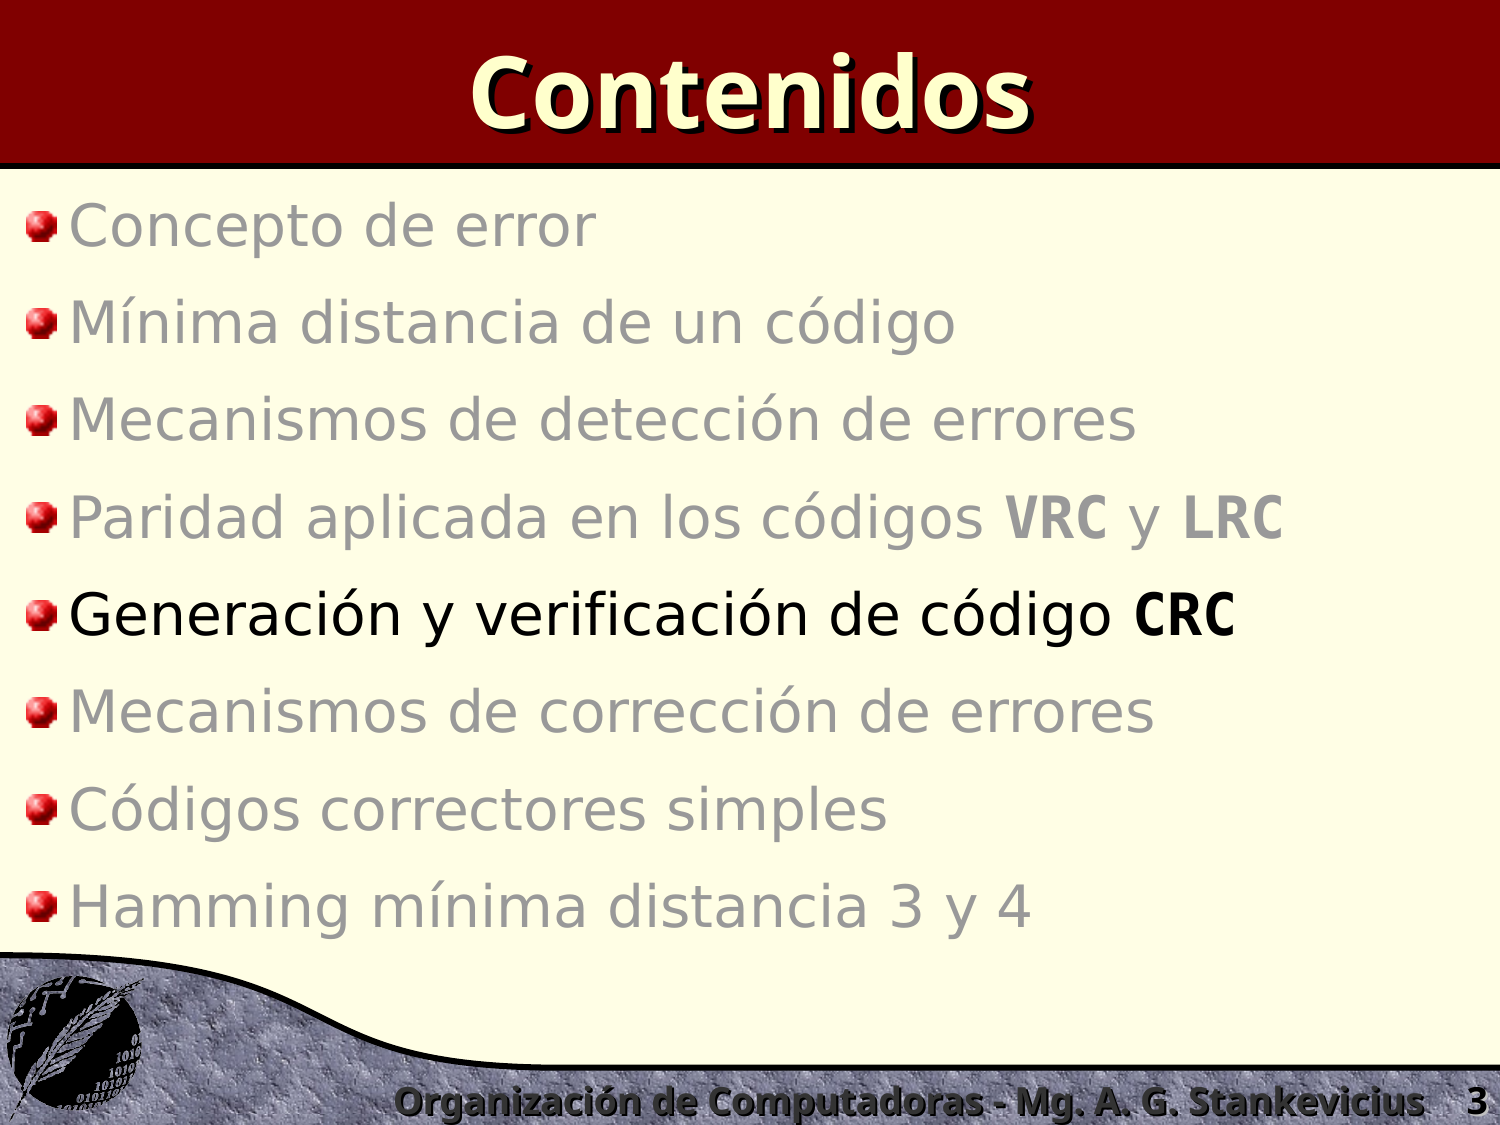

# Contenidos
Concepto de error
Mínima distancia de un código
Mecanismos de detección de errores
Paridad aplicada en los códigos VRC y LRC
Generación y verificación de código CRC
Mecanismos de corrección de errores
Códigos correctores simples
Hamming mínima distancia 3 y 4
3